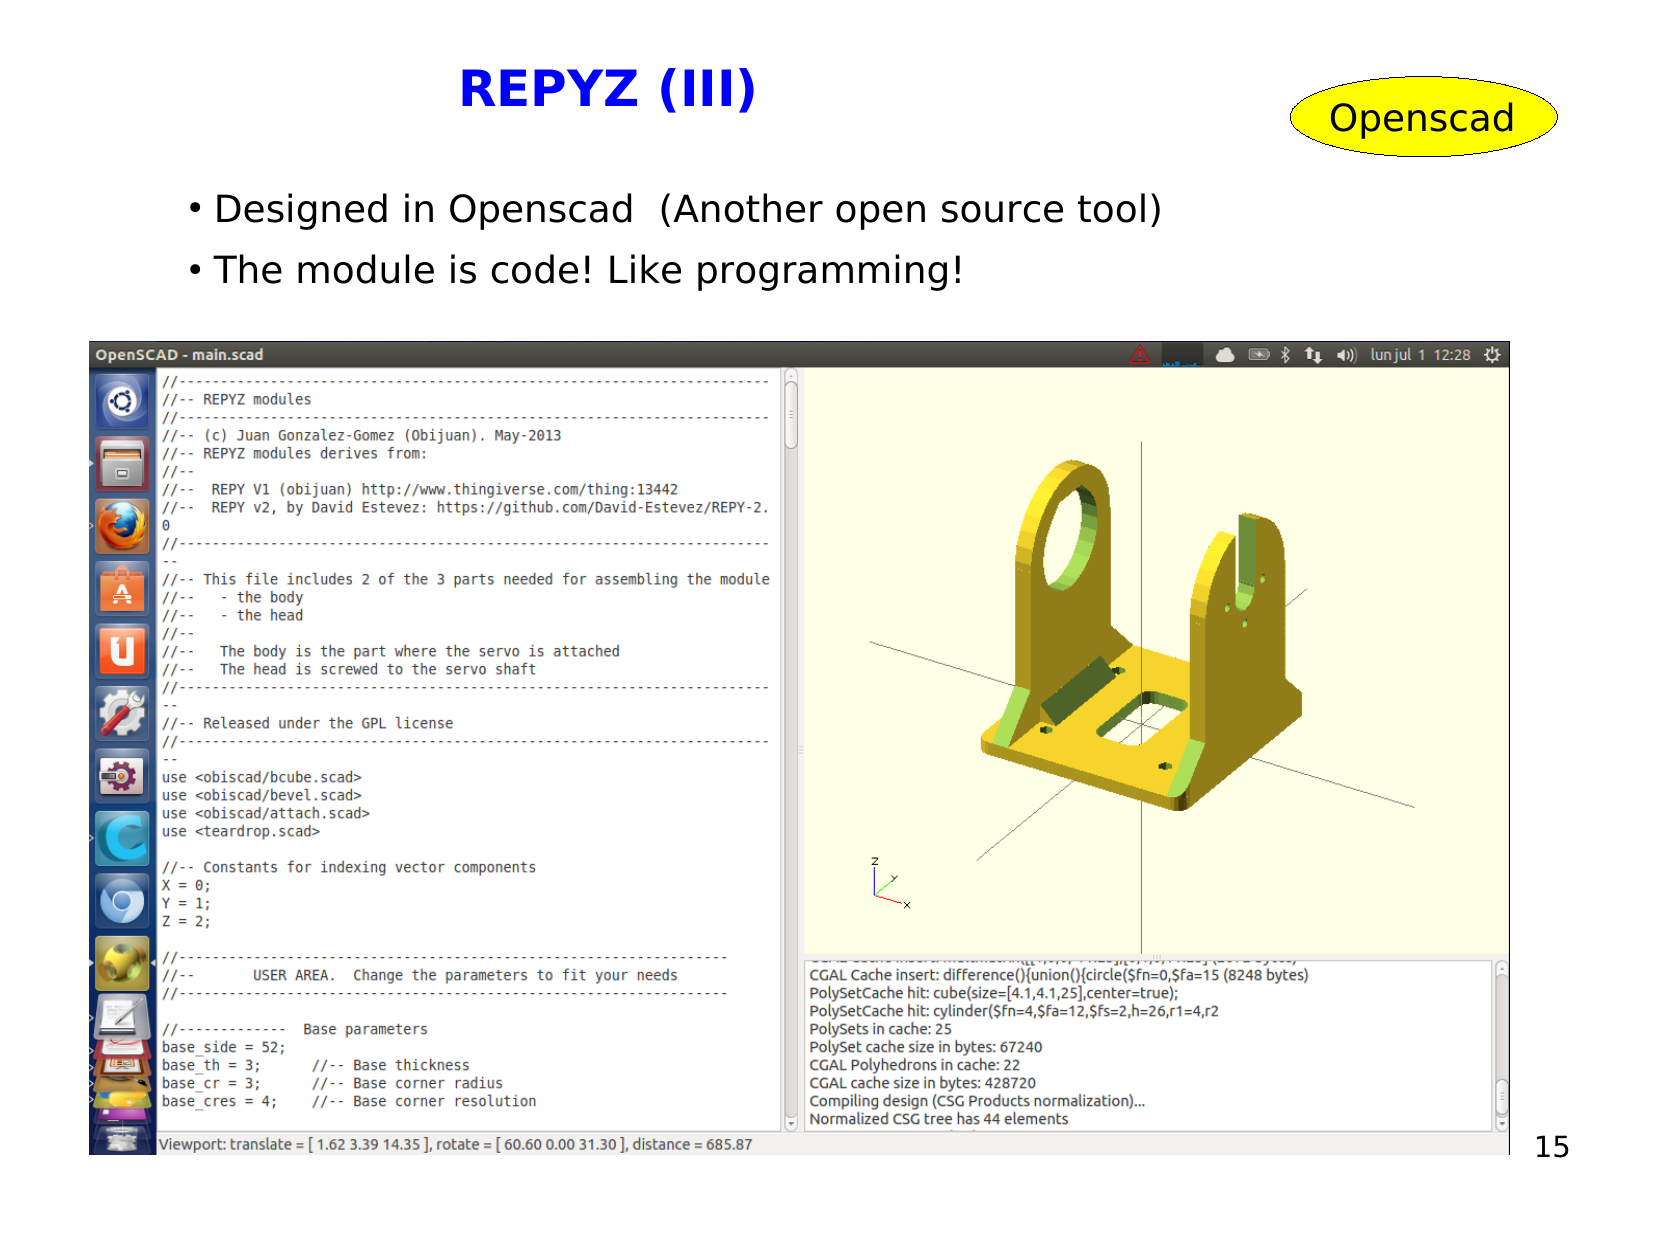

REPYZ (III)
Openscad
 Designed in Openscad (Another open source tool)
 The module is code! Like programming!
15